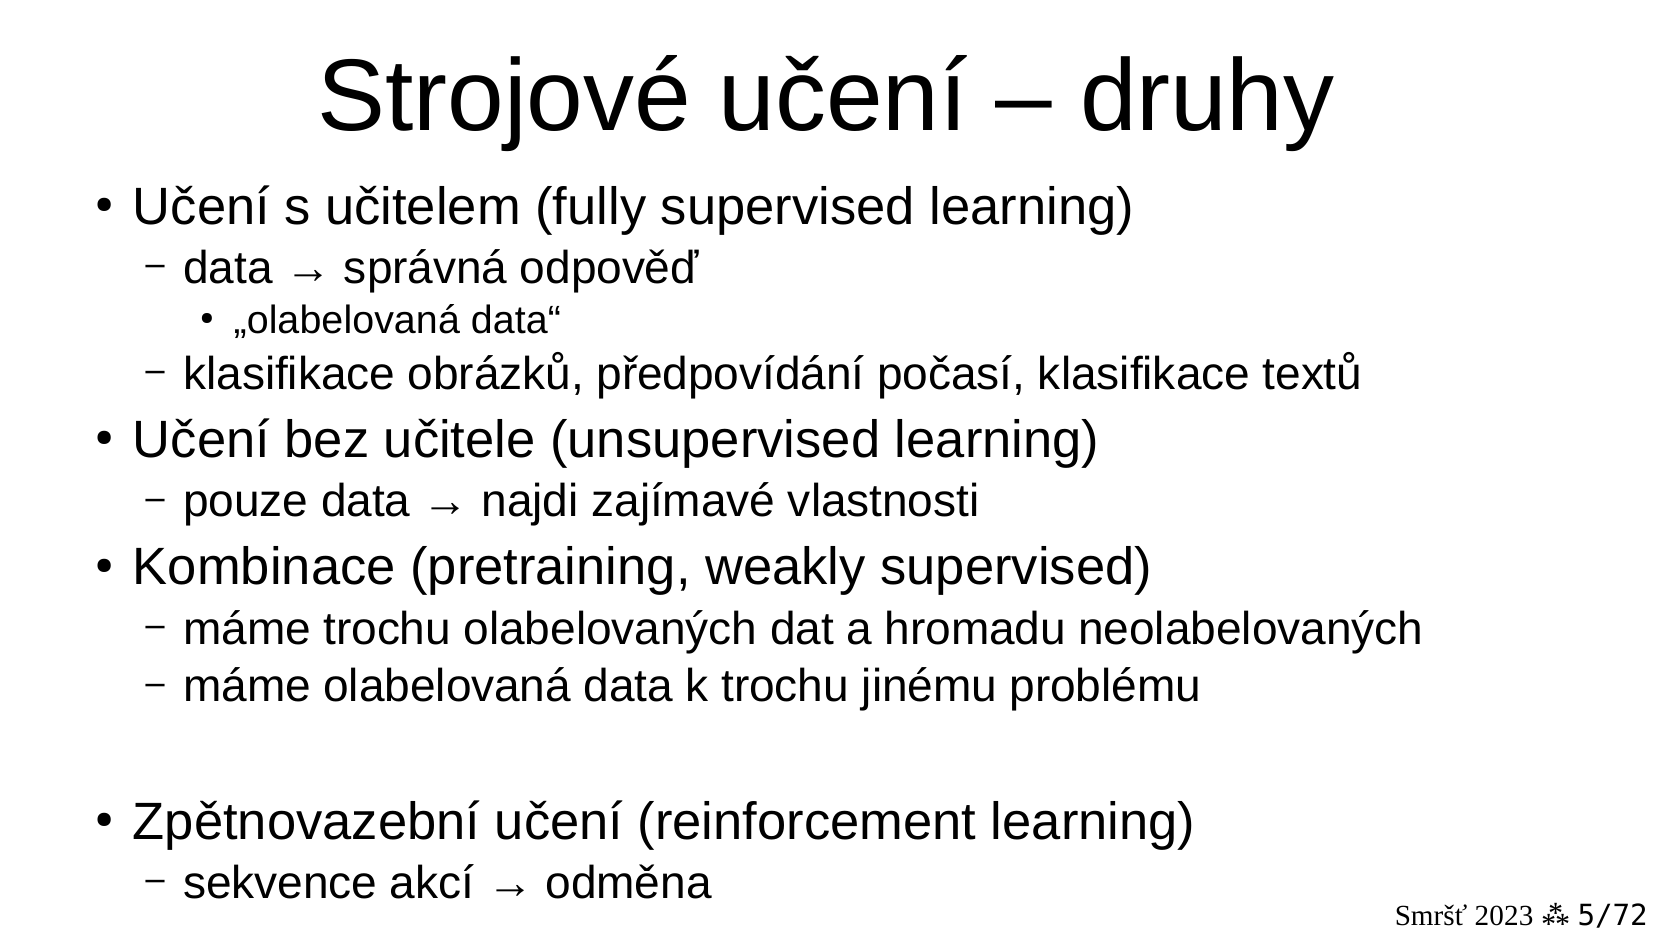

# Strojové učení – druhy
Učení s učitelem (fully supervised learning)
data → správná odpověď
„olabelovaná data“
klasifikace obrázků, předpovídání počasí, klasifikace textů
Učení bez učitele (unsupervised learning)
pouze data → najdi zajímavé vlastnosti
Kombinace (pretraining, weakly supervised)
máme trochu olabelovaných dat a hromadu neolabelovaných
máme olabelovaná data k trochu jinému problému
Zpětnovazební učení (reinforcement learning)
sekvence akcí → odměna
5